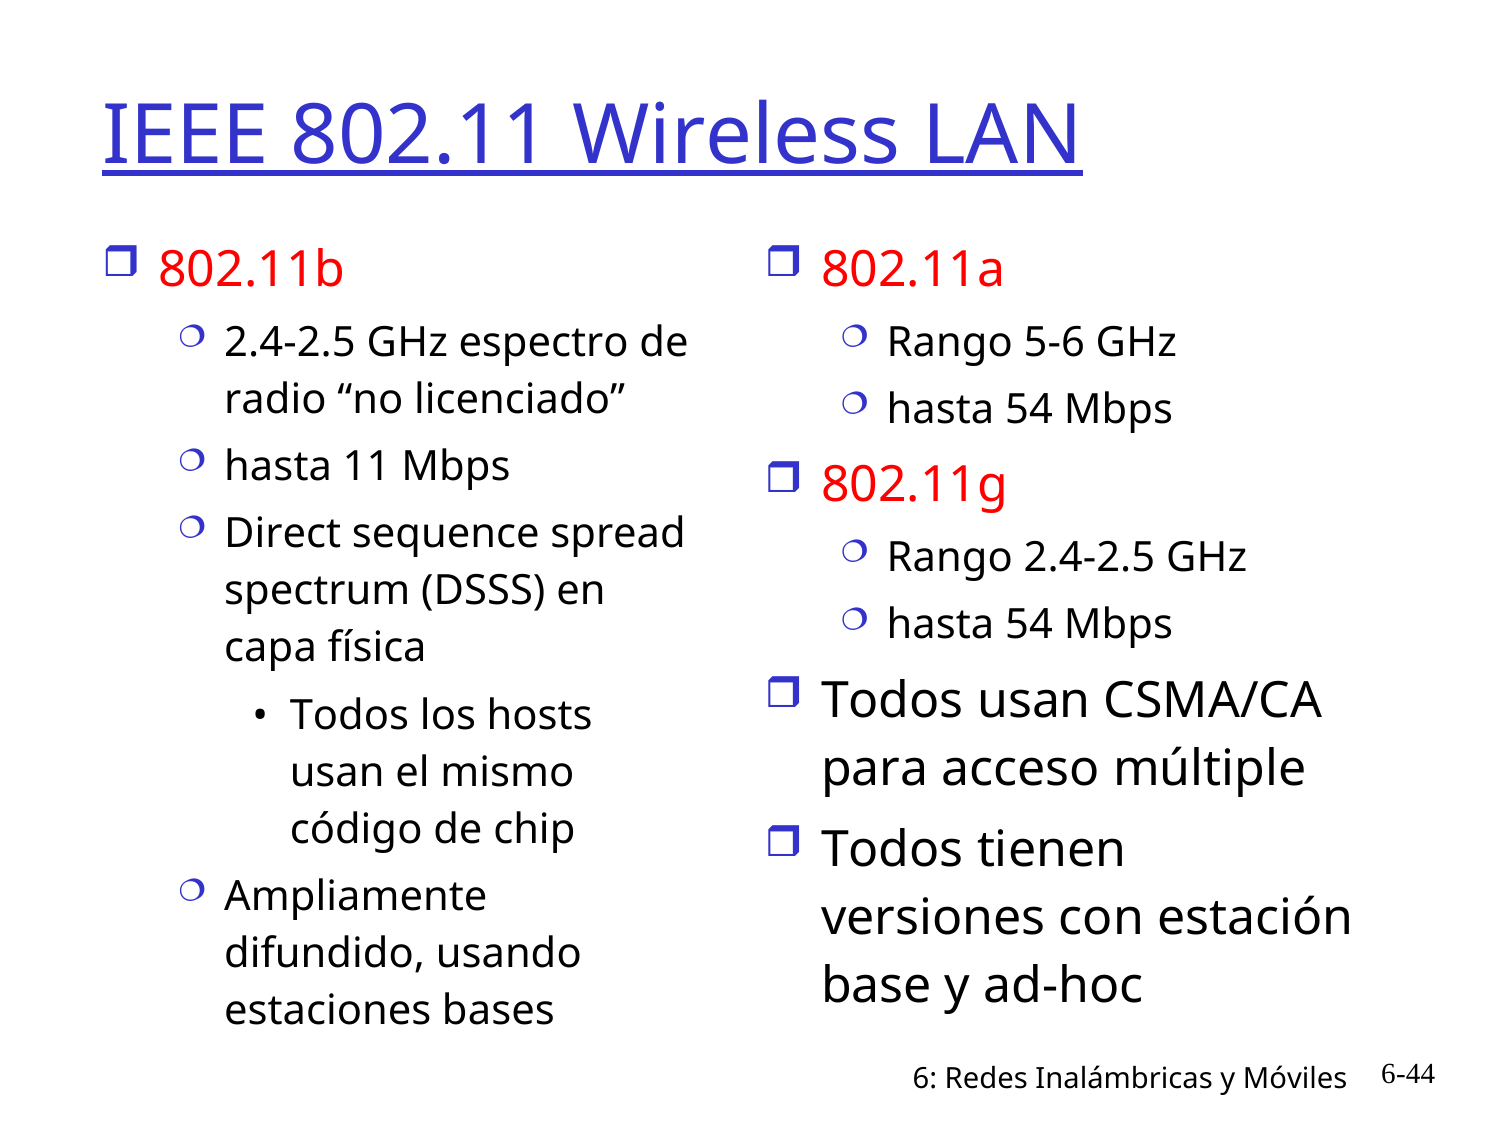

# IEEE 802.11 Wireless LAN
802.11b
2.4-2.5 GHz espectro de radio “no licenciado”
hasta 11 Mbps
Direct sequence spread spectrum (DSSS) en capa física
Todos los hosts usan el mismo código de chip
Ampliamente difundido, usando estaciones bases
802.11a
Rango 5-6 GHz
hasta 54 Mbps
802.11g
Rango 2.4-2.5 GHz
hasta 54 Mbps
Todos usan CSMA/CA para acceso múltiple
Todos tienen versiones con estación base y ad-hoc
44